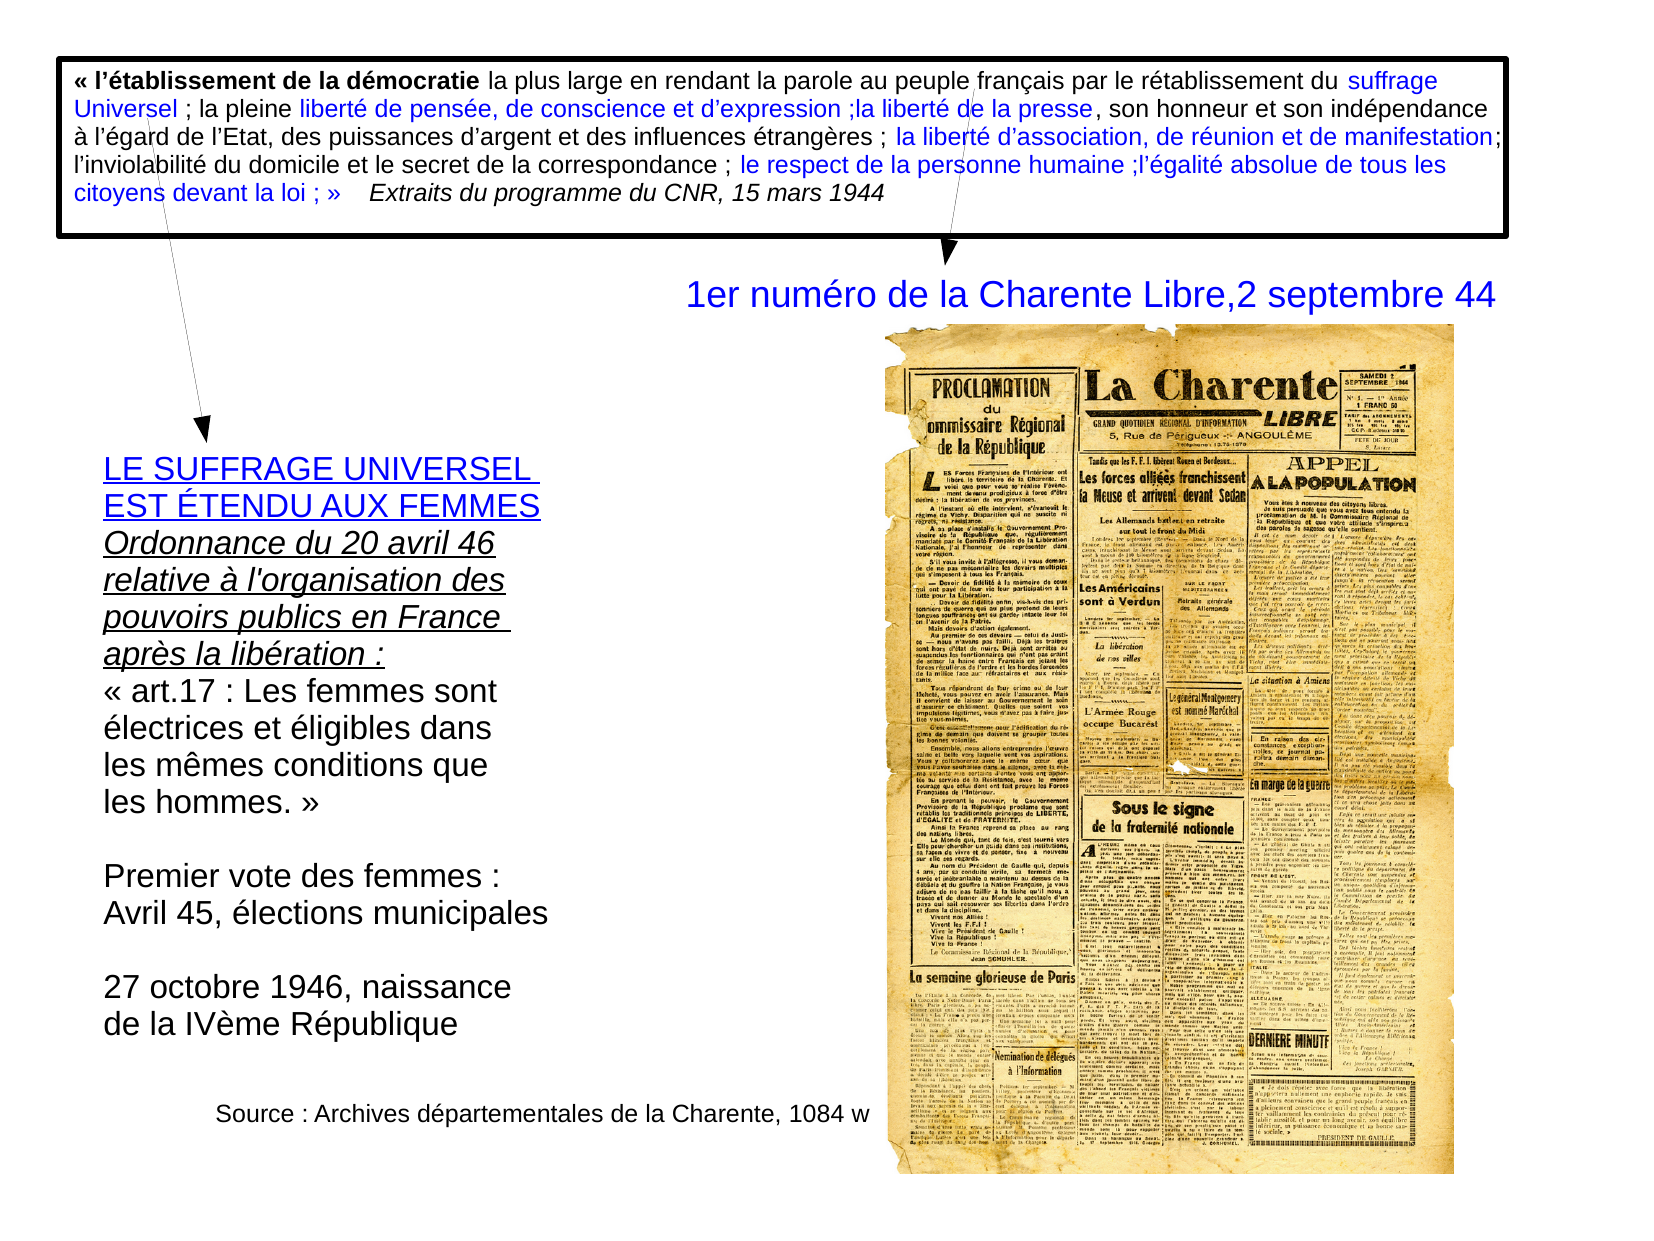

« l’établissement de la démocratie la plus large en rendant la parole au peuple français par le rétablissement du suffrage
Universel ; la pleine liberté de pensée, de conscience et d’expression ;la liberté de la presse, son honneur et son indépendance
à l’égard de l’Etat, des puissances d’argent et des influences étrangères ; la liberté d’association, de réunion et de manifestation;
l’inviolabilité du domicile et le secret de la correspondance ; le respect de la personne humaine ;l’égalité absolue de tous les
citoyens devant la loi ; »	Extraits du programme du CNR, 15 mars 1944
1er numéro de la Charente Libre,2 septembre 44
LE SUFFRAGE UNIVERSEL
EST ÉTENDU AUX FEMMES
Ordonnance du 20 avril 46
relative à l'organisation des
pouvoirs publics en France
après la libération :
« art.17 : Les femmes sont
électrices et éligibles dans
les mêmes conditions que
les hommes. »
Premier vote des femmes :
Avril 45, élections municipales
27 octobre 1946, naissance
de la IVème République
Source : Archives départementales de la Charente, 1084 w